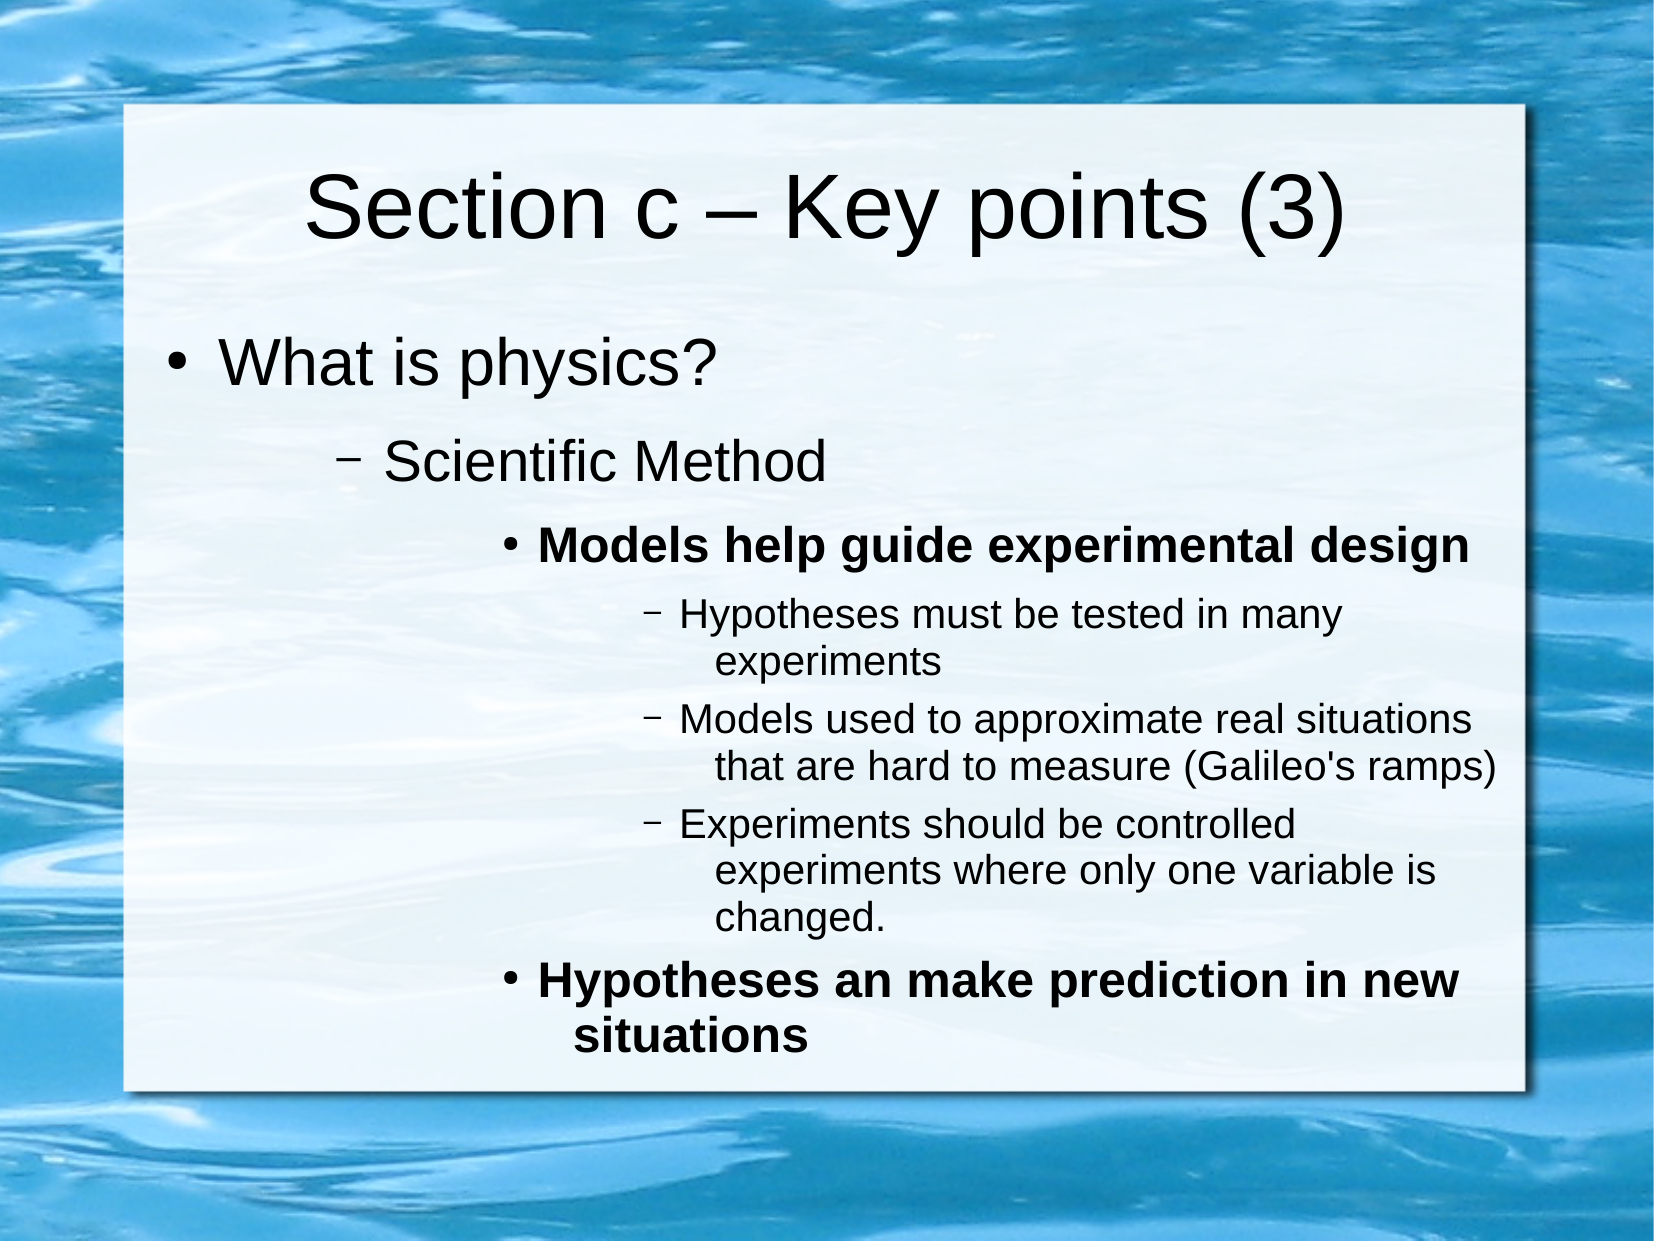

# Section c – Key points (3)
What is physics?
Scientific Method
Models help guide experimental design
Hypotheses must be tested in many experiments
Models used to approximate real situations that are hard to measure (Galileo's ramps)
Experiments should be controlled experiments where only one variable is changed.
Hypotheses an make prediction in new situations